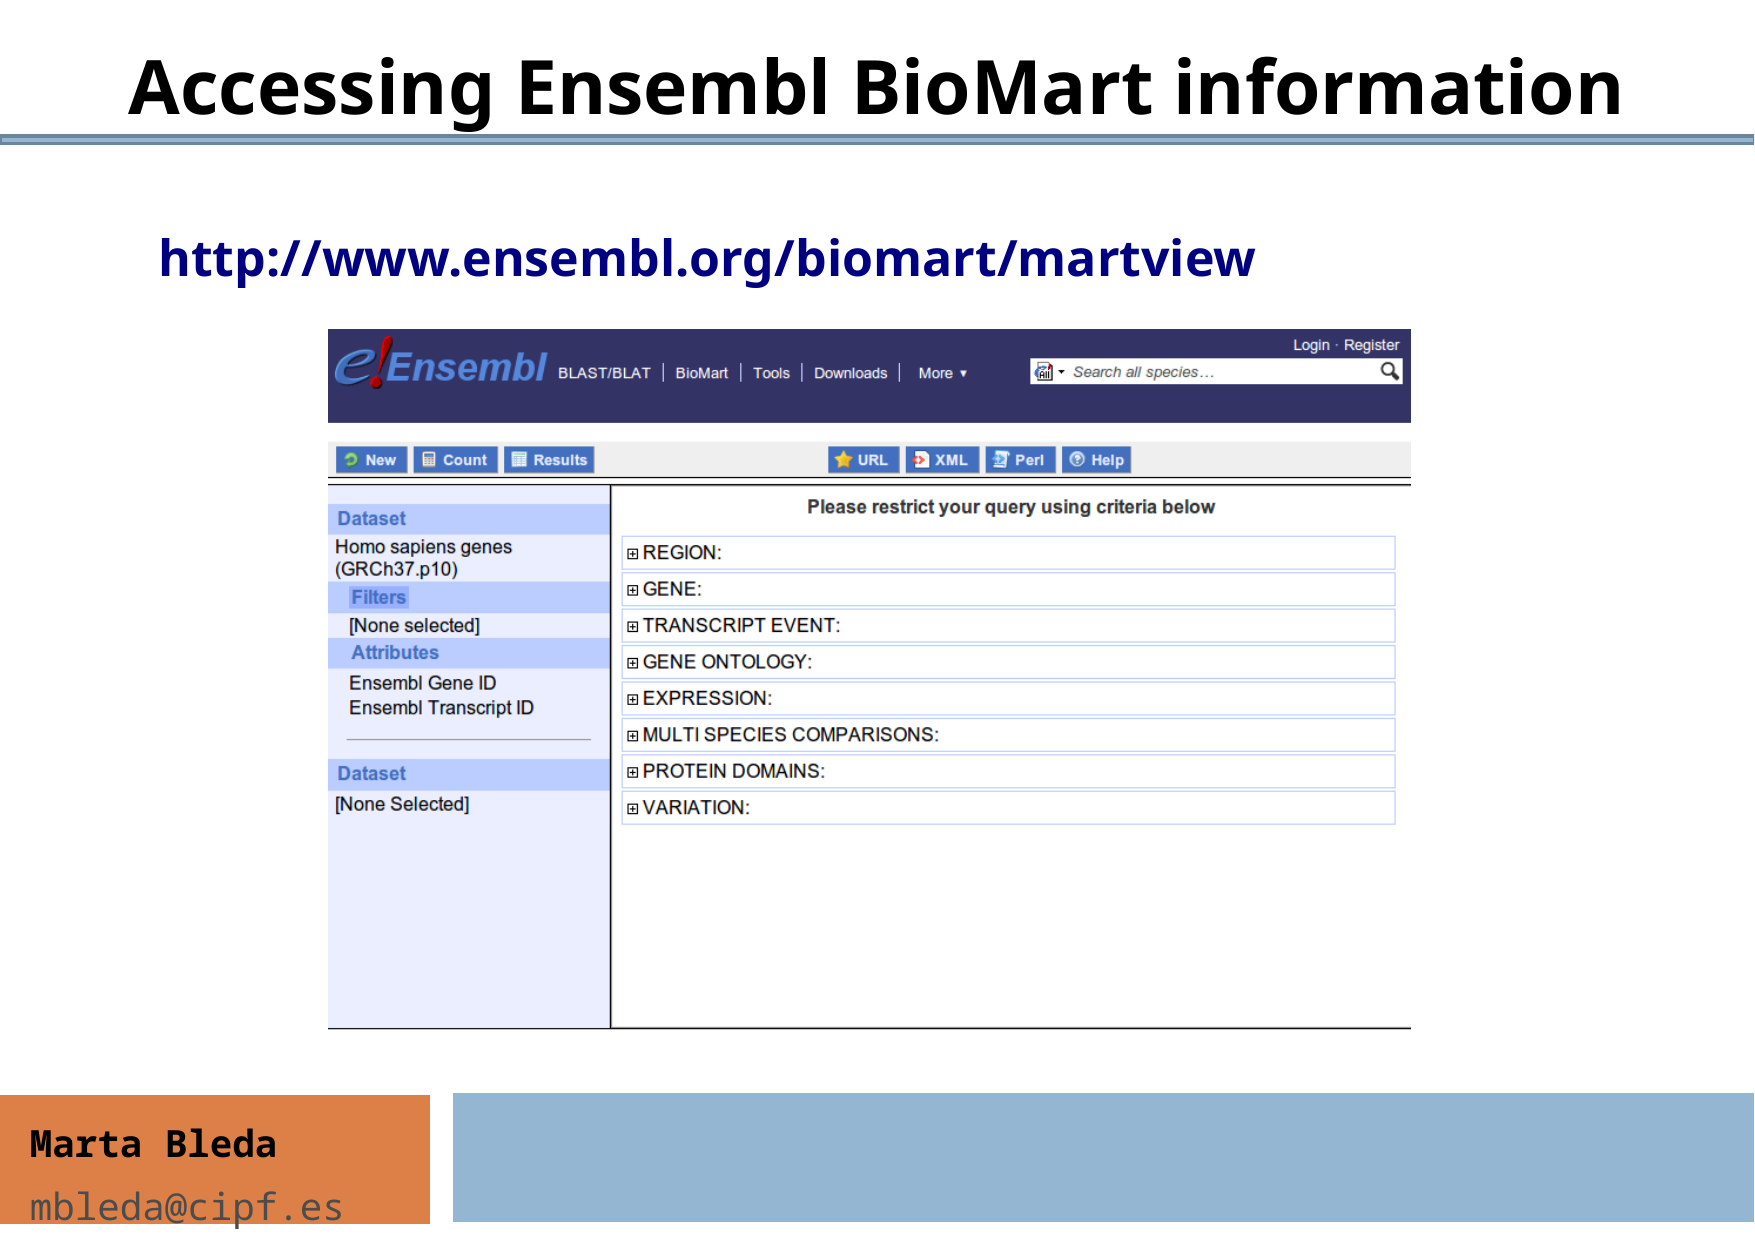

Accessing Ensembl BioMart information
# http://www.ensembl.org/biomart/martview
Marta Bleda
mbleda@cipf.es